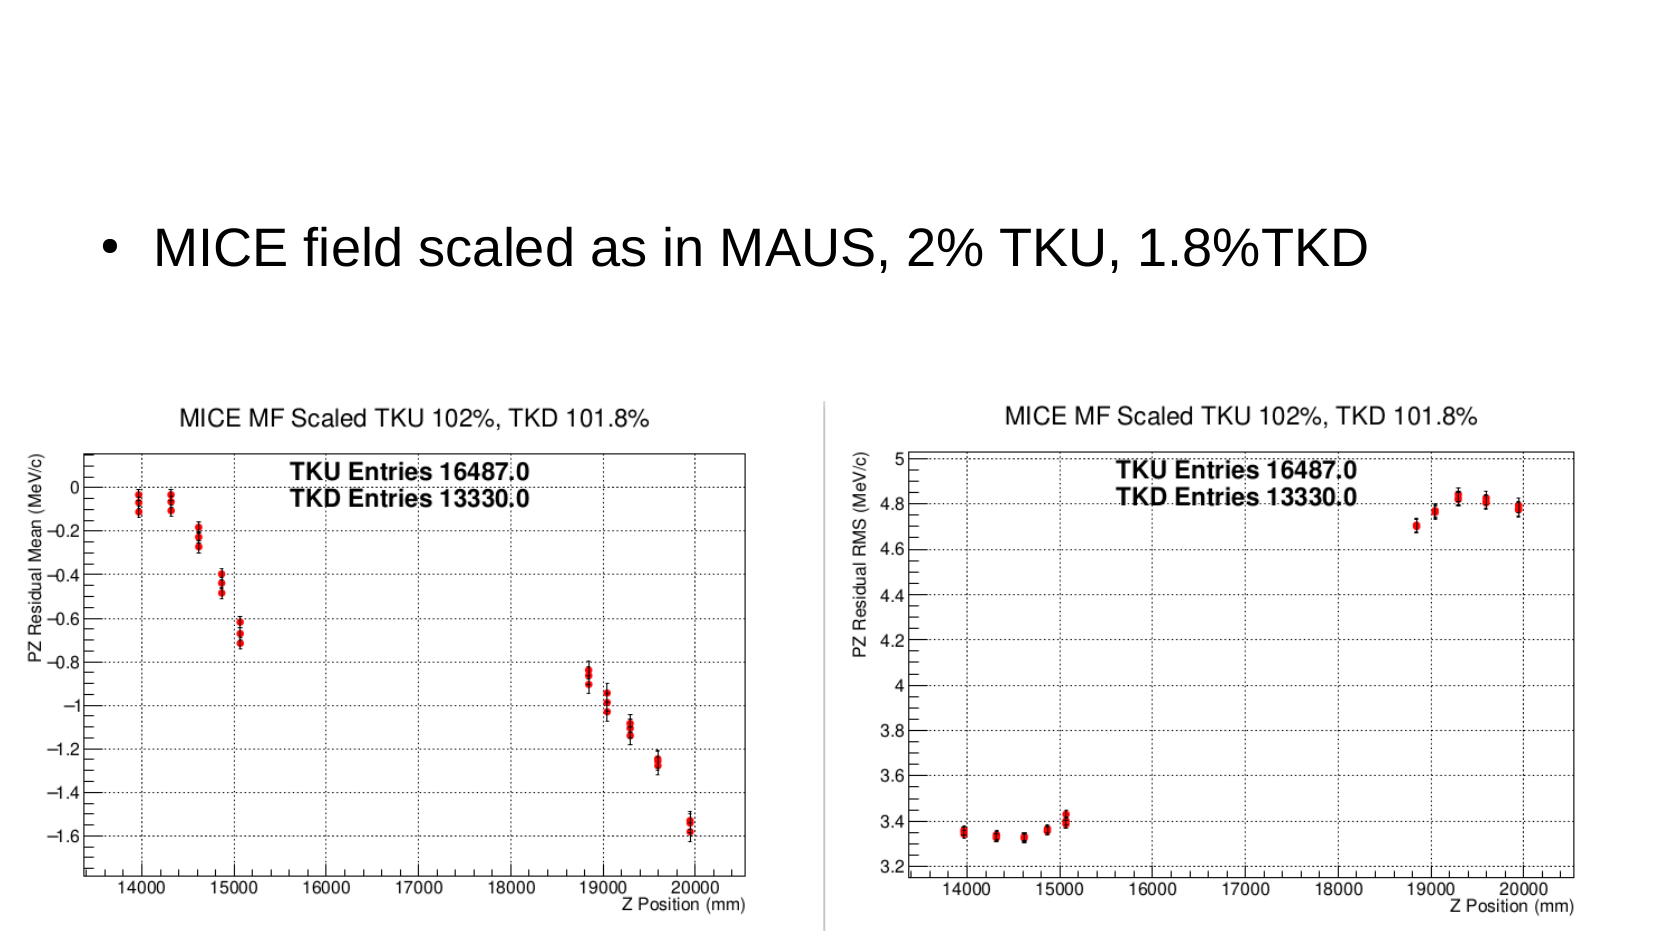

#
MICE field scaled as in MAUS, 2% TKU, 1.8%TKD